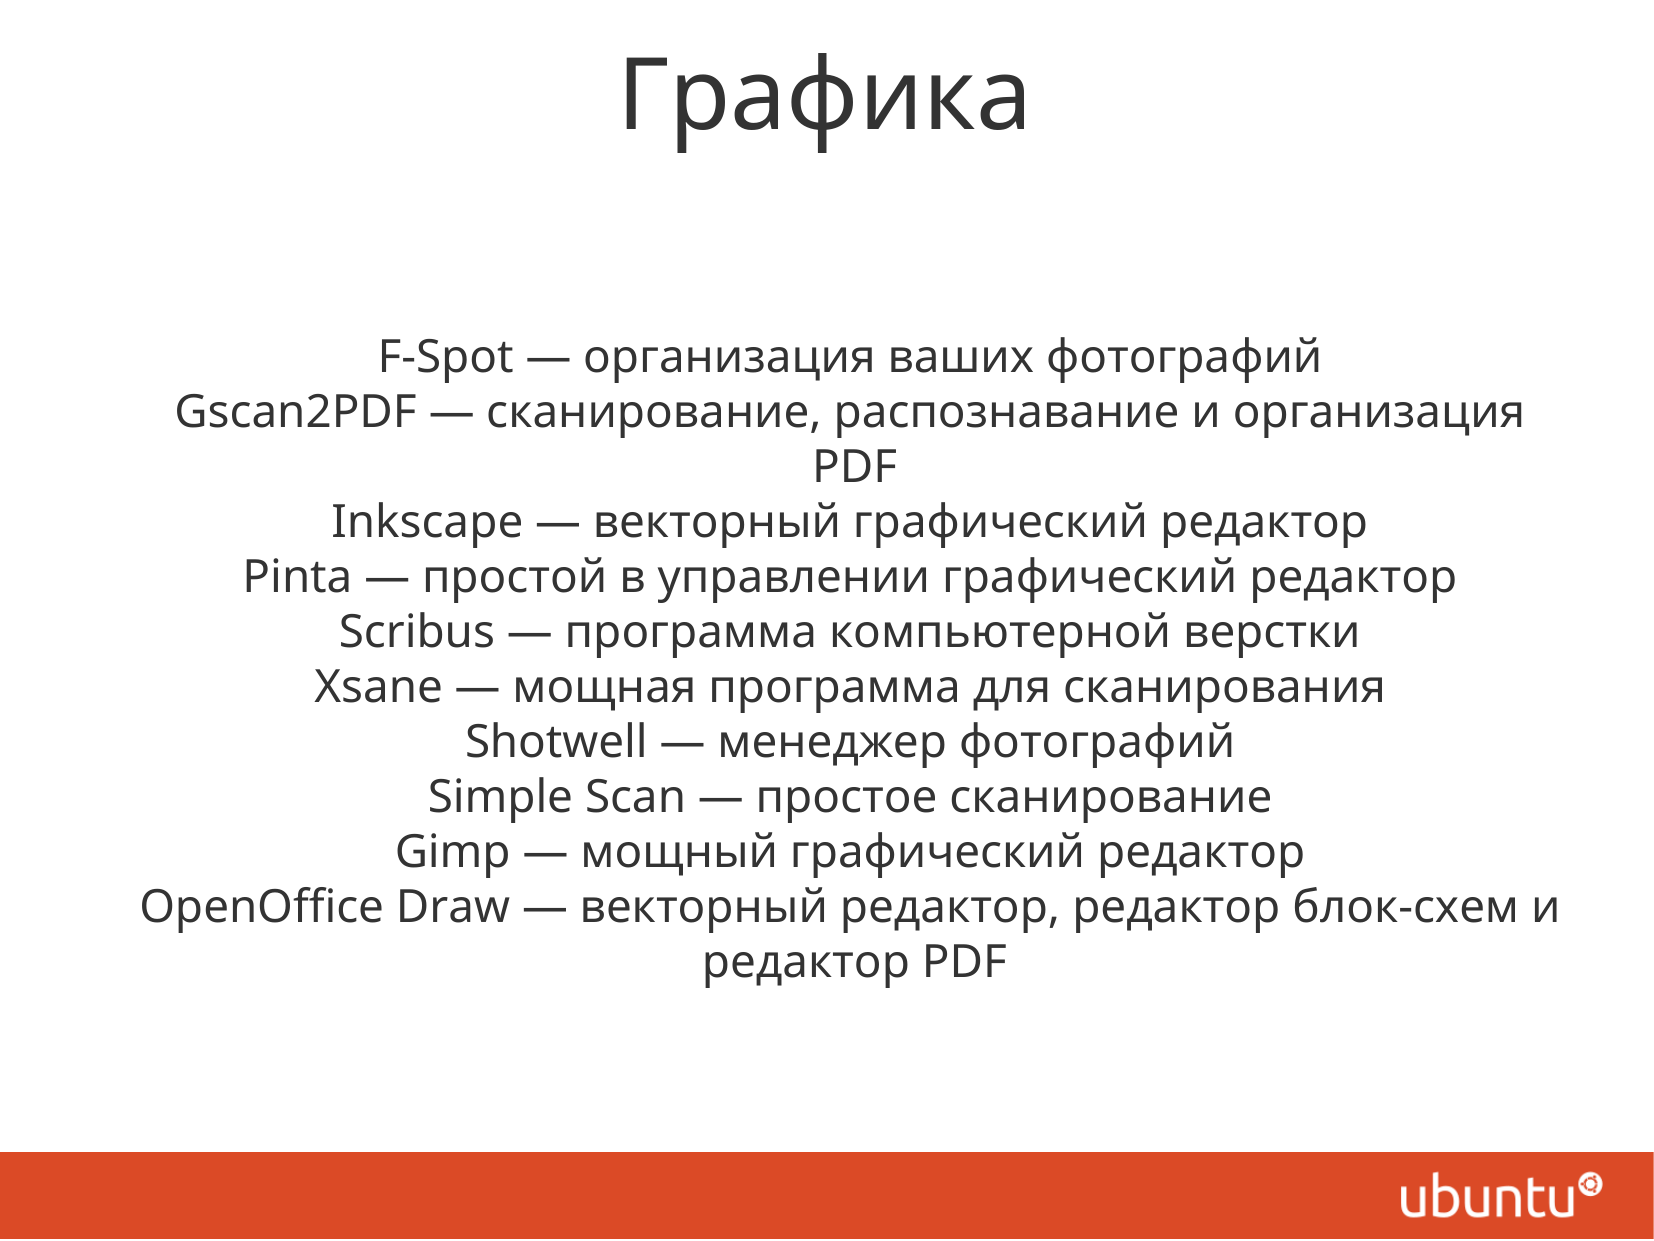

# Графика
 F-Spot — организация ваших фотографий
 Gscan2PDF — сканирование, распознавание и организация PDF
 Inkscape — векторный графический редактор
 Pinta — простой в управлении графический редактор
 Scribus — программа компьютерной верстки
 Xsane — мощная программа для сканирования
 Shotwell — менеджер фотографий
 Simple Scan — простое сканирование
 Gimp — мощный графический редактор
 OpenOffice Draw — векторный редактор, редактор блок-схем и редактор PDF